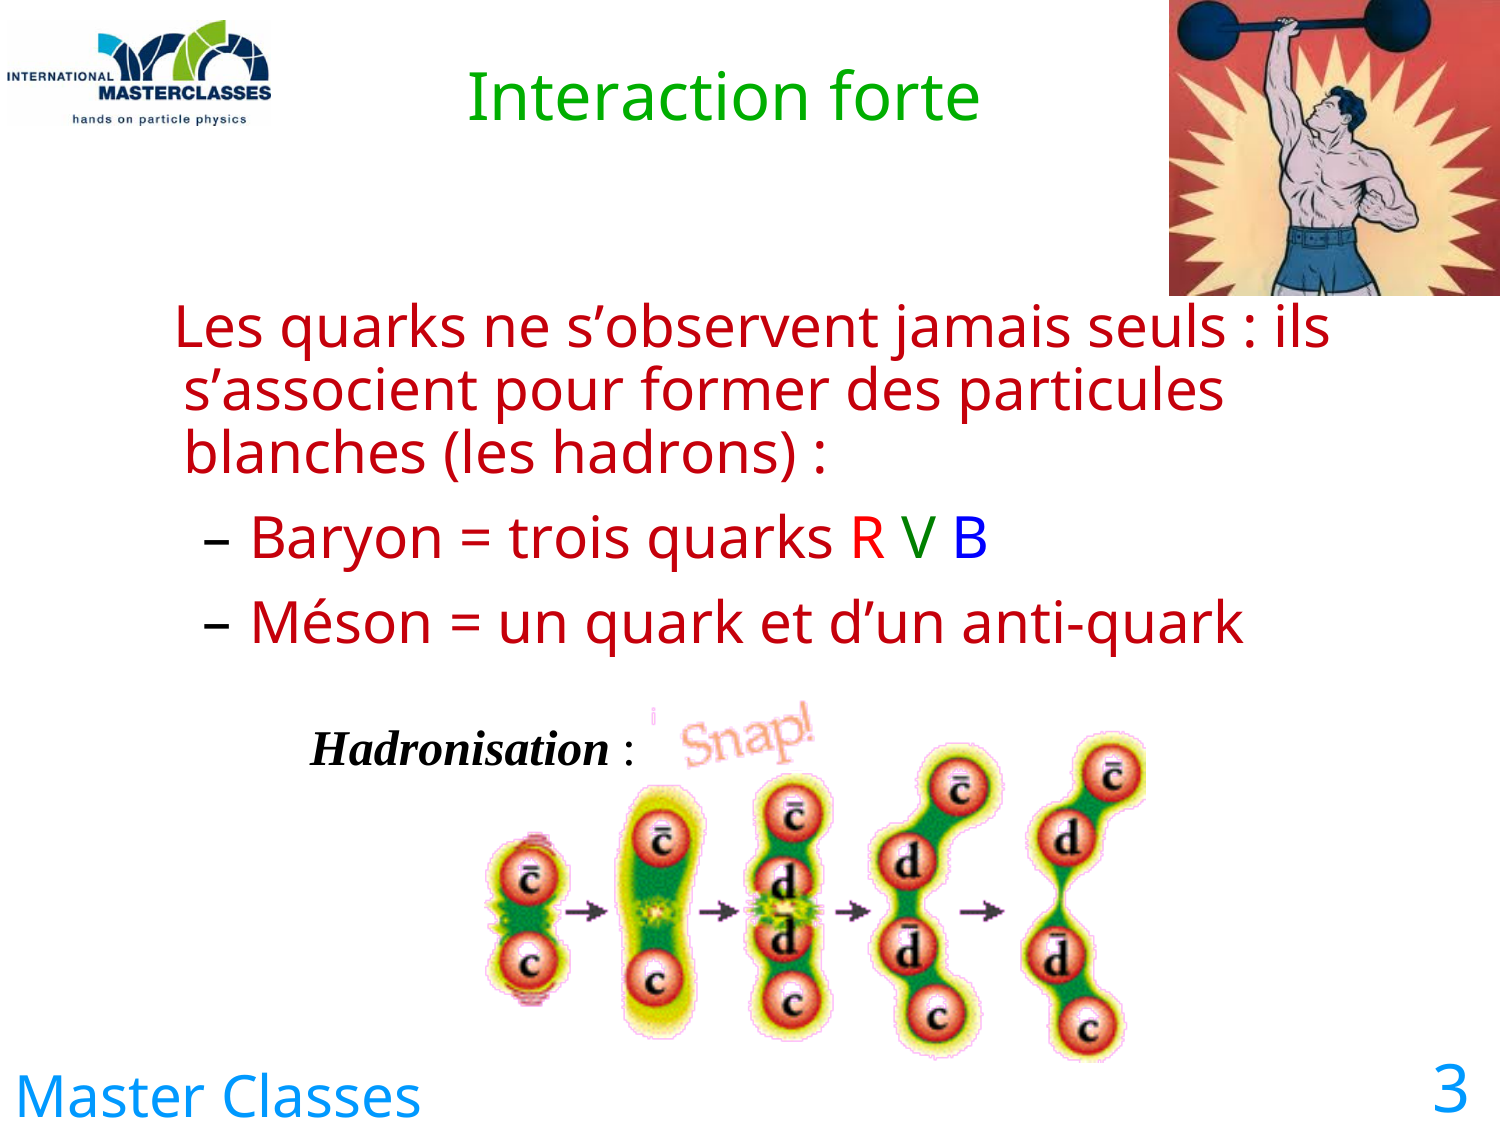

# Interaction forte
 Les quarks ne s’observent jamais seuls : ils s’associent pour former des particules blanches (les hadrons) :
Baryon = trois quarks R V B
Méson = un quark et d’un anti-quark
Hadronisation :
33
Master Classes 2013